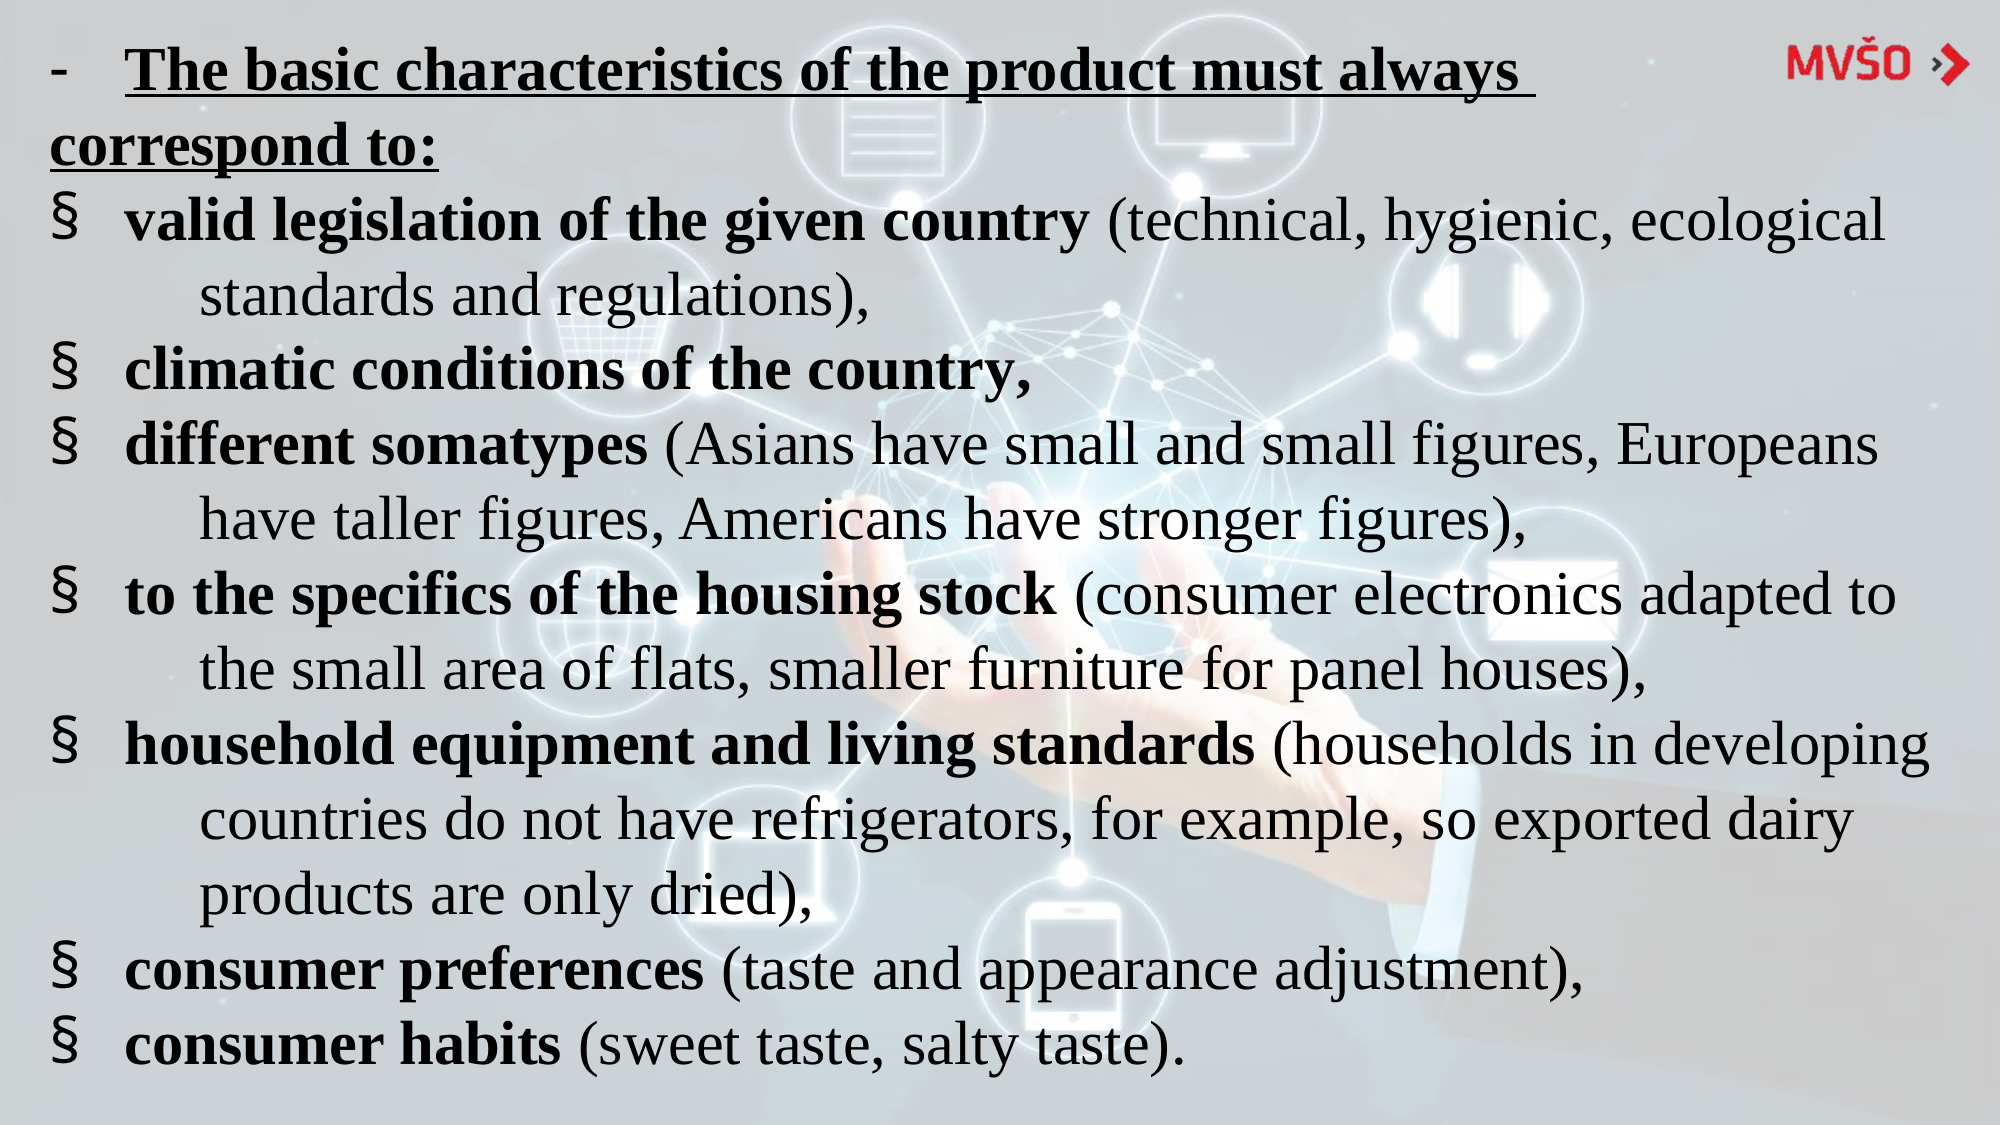

The basic characteristics of the product must always
correspond to:
valid legislation of the given country (technical, hygienic, ecological standards and regulations),
climatic conditions of the country,
different somatypes (Asians have small and small figures, Europeans have taller figures, Americans have stronger figures),
to the specifics of the housing stock (consumer electronics adapted to the small area of flats, smaller furniture for panel houses),
household equipment and living standards (households in developing countries do not have refrigerators, for example, so exported dairy products are only dried),
consumer preferences (taste and appearance adjustment),
consumer habits (sweet taste, salty taste).